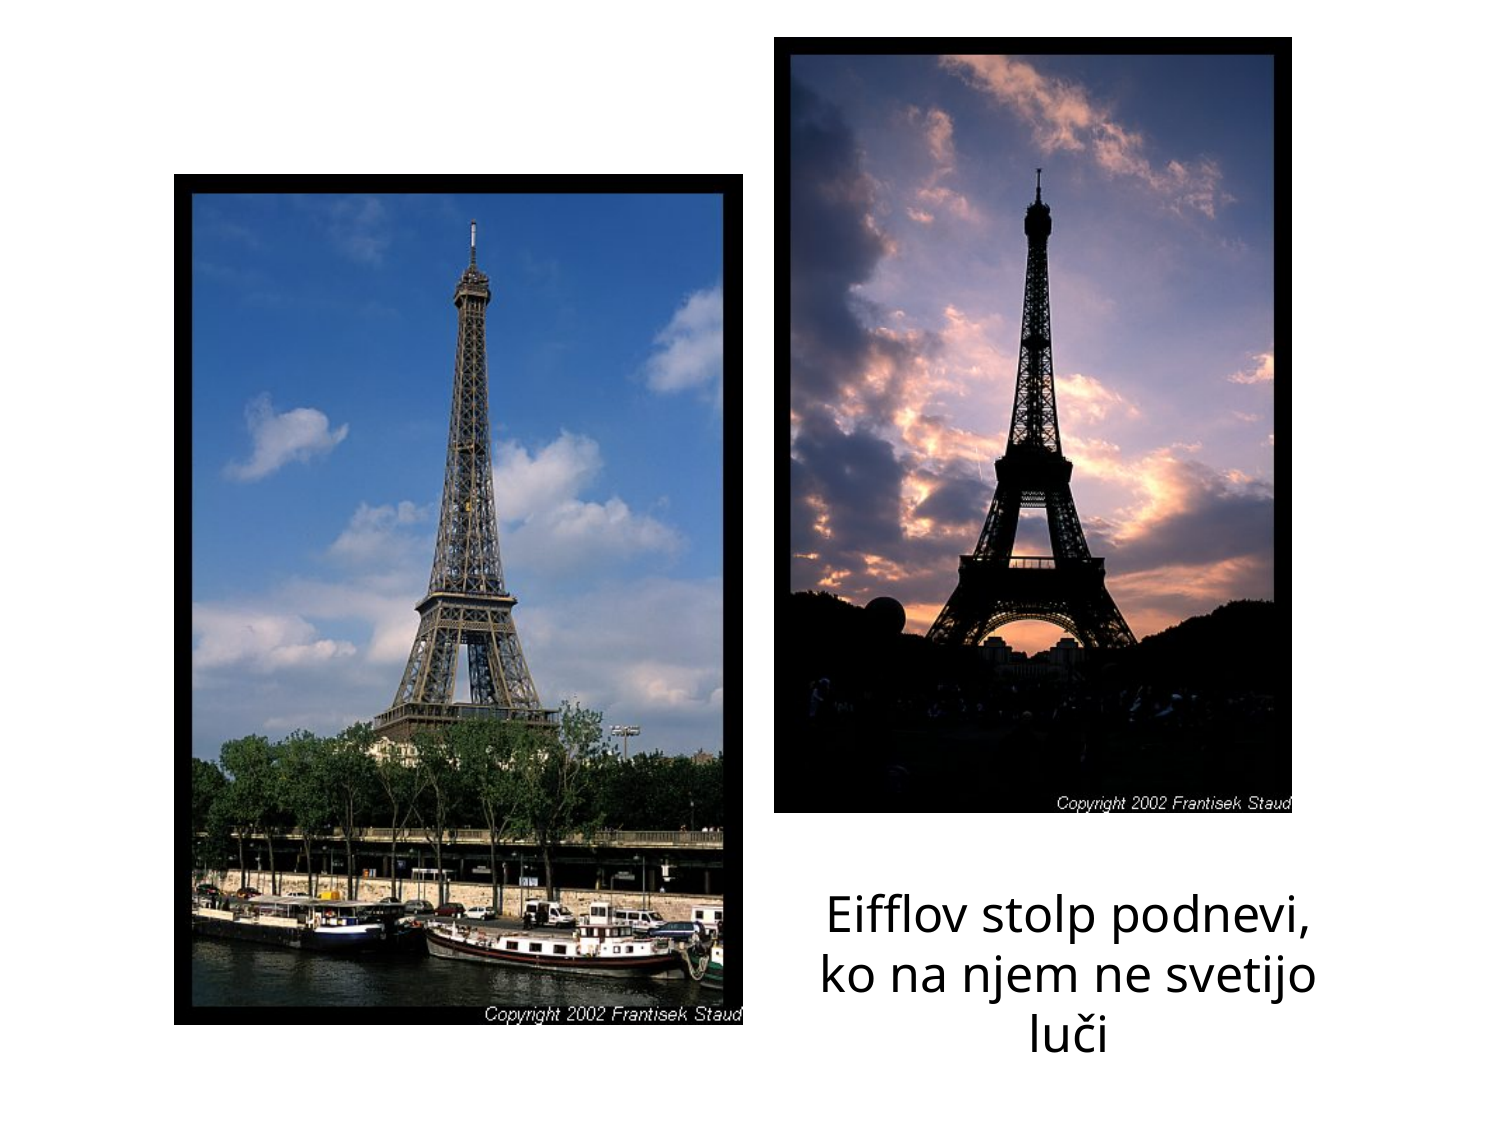

Eifflov stolp podnevi, ko na njem ne svetijo luči